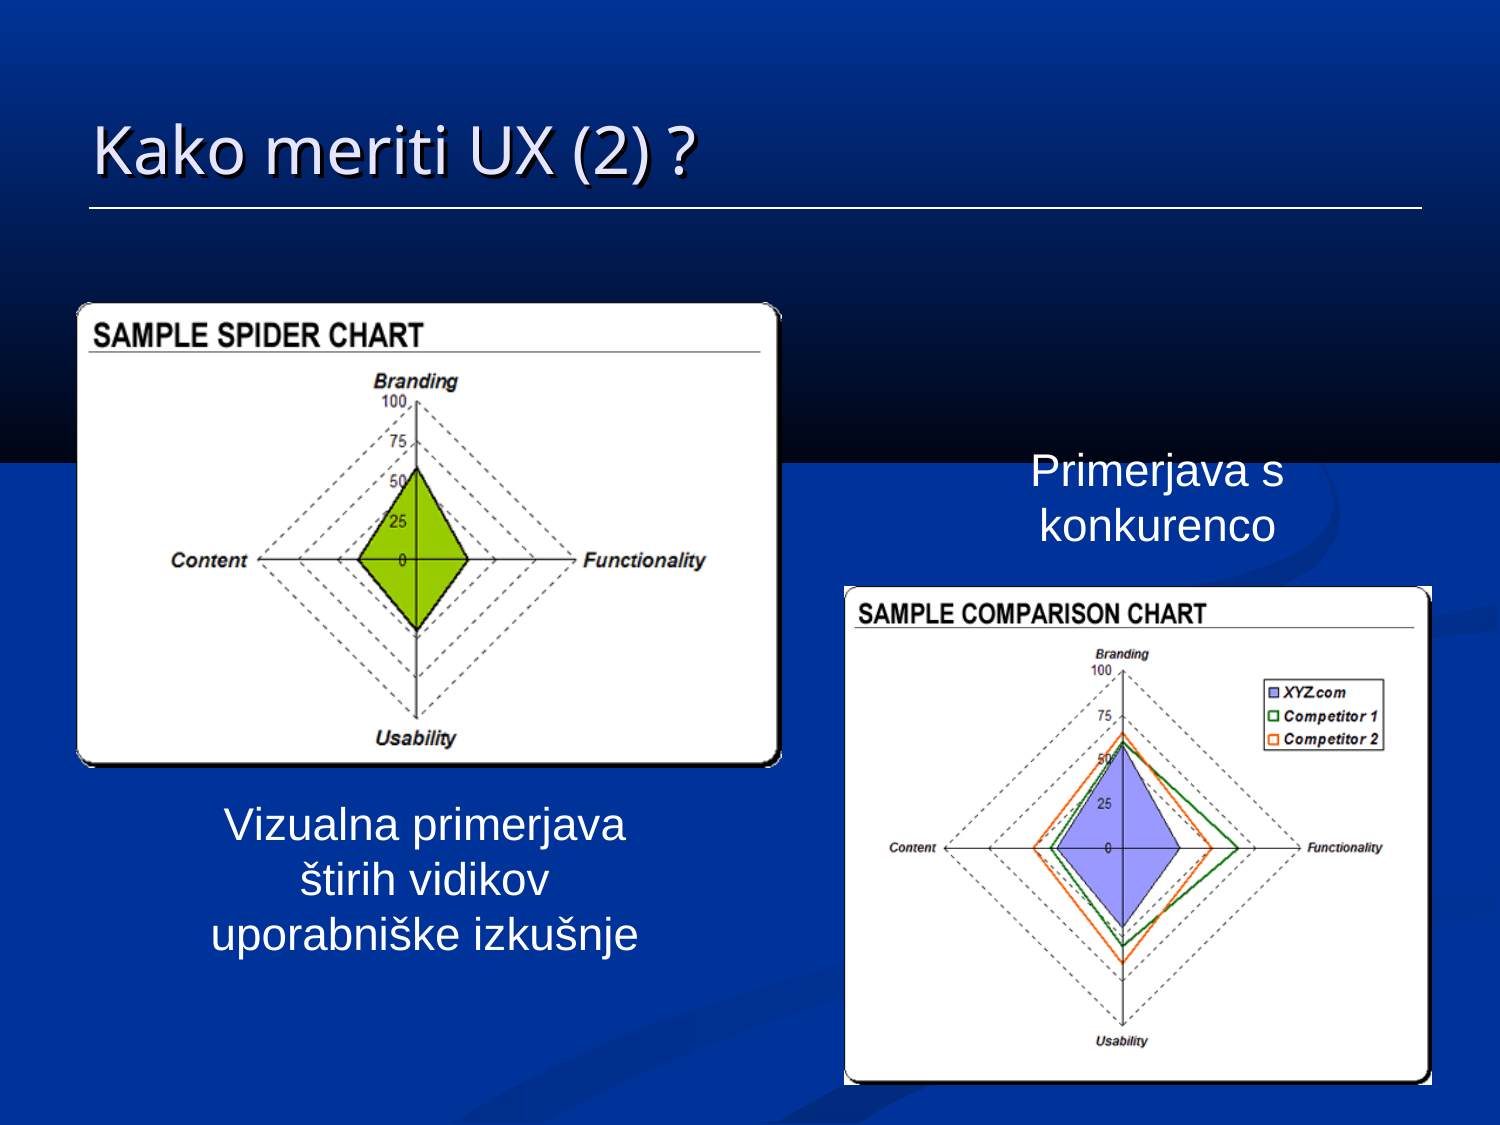

Kako meriti UX (2) ?
Primerjava s konkurenco
Vizualna primerjava štirih vidikov uporabniške izkušnje